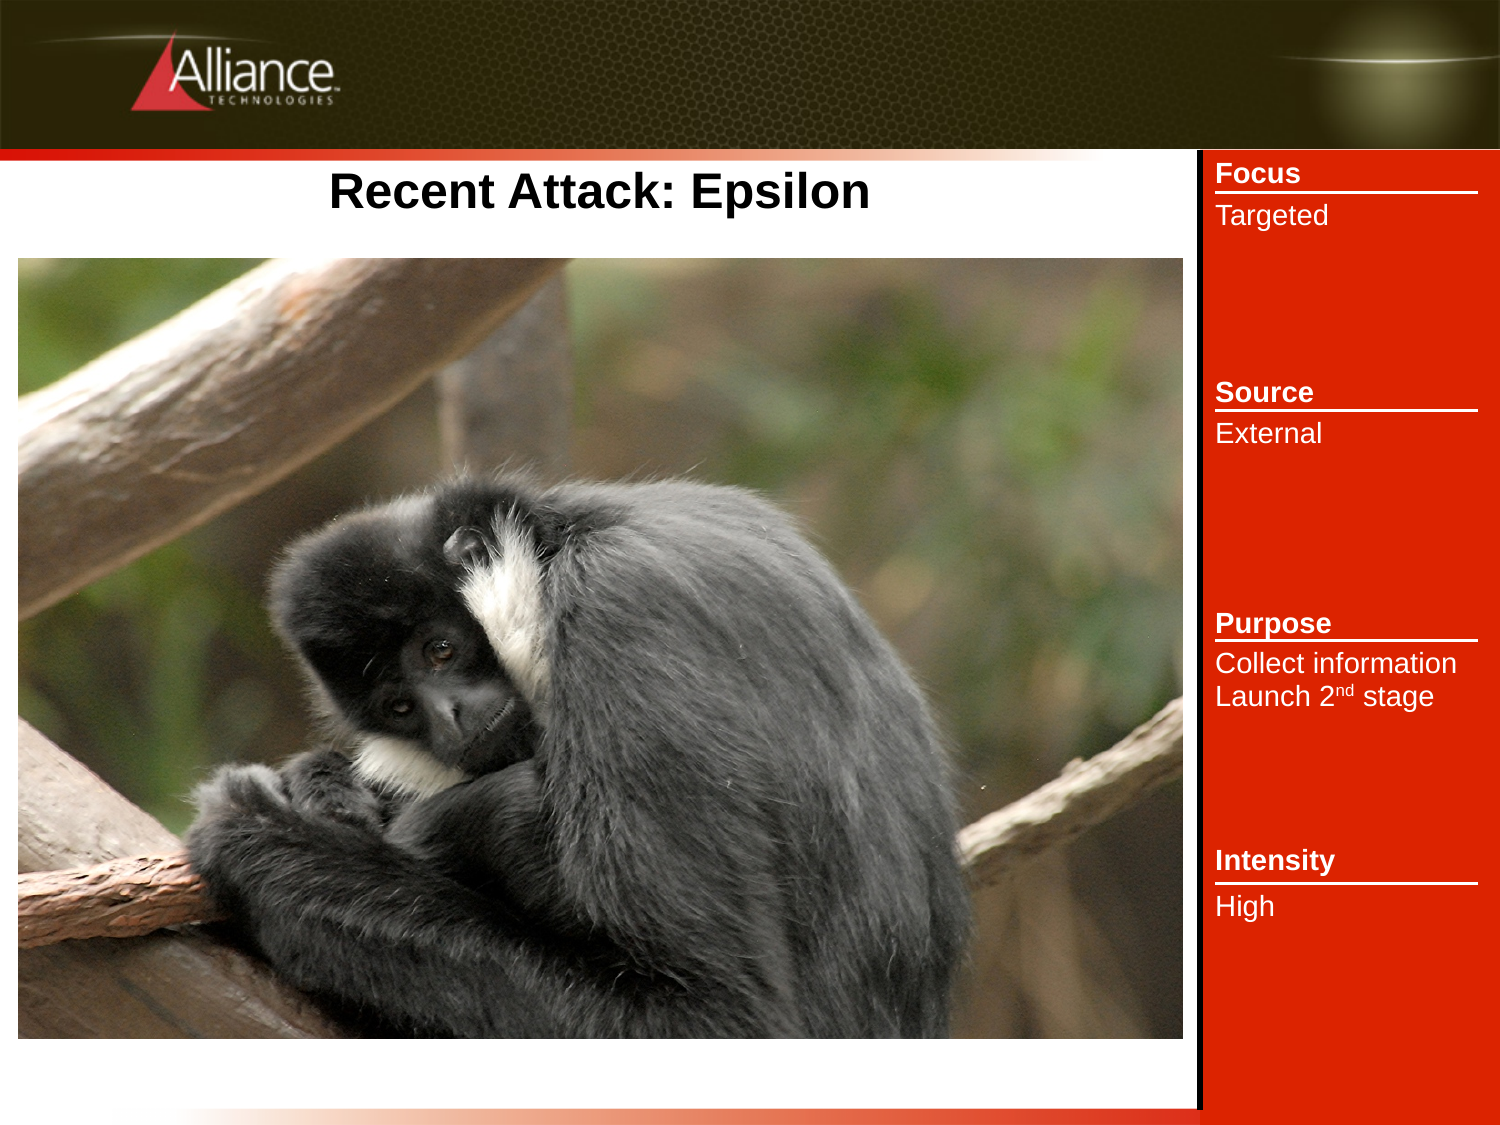

Blah
Focus
Recent Attack: Epsilon
Blah blah blah
Targeted
Source
Blah
External
Blah blah blah
Purpose
Blah
Collect information
Launch 2nd stage
Blah blah blah
Intensity
Blah
High
Blah blah blah